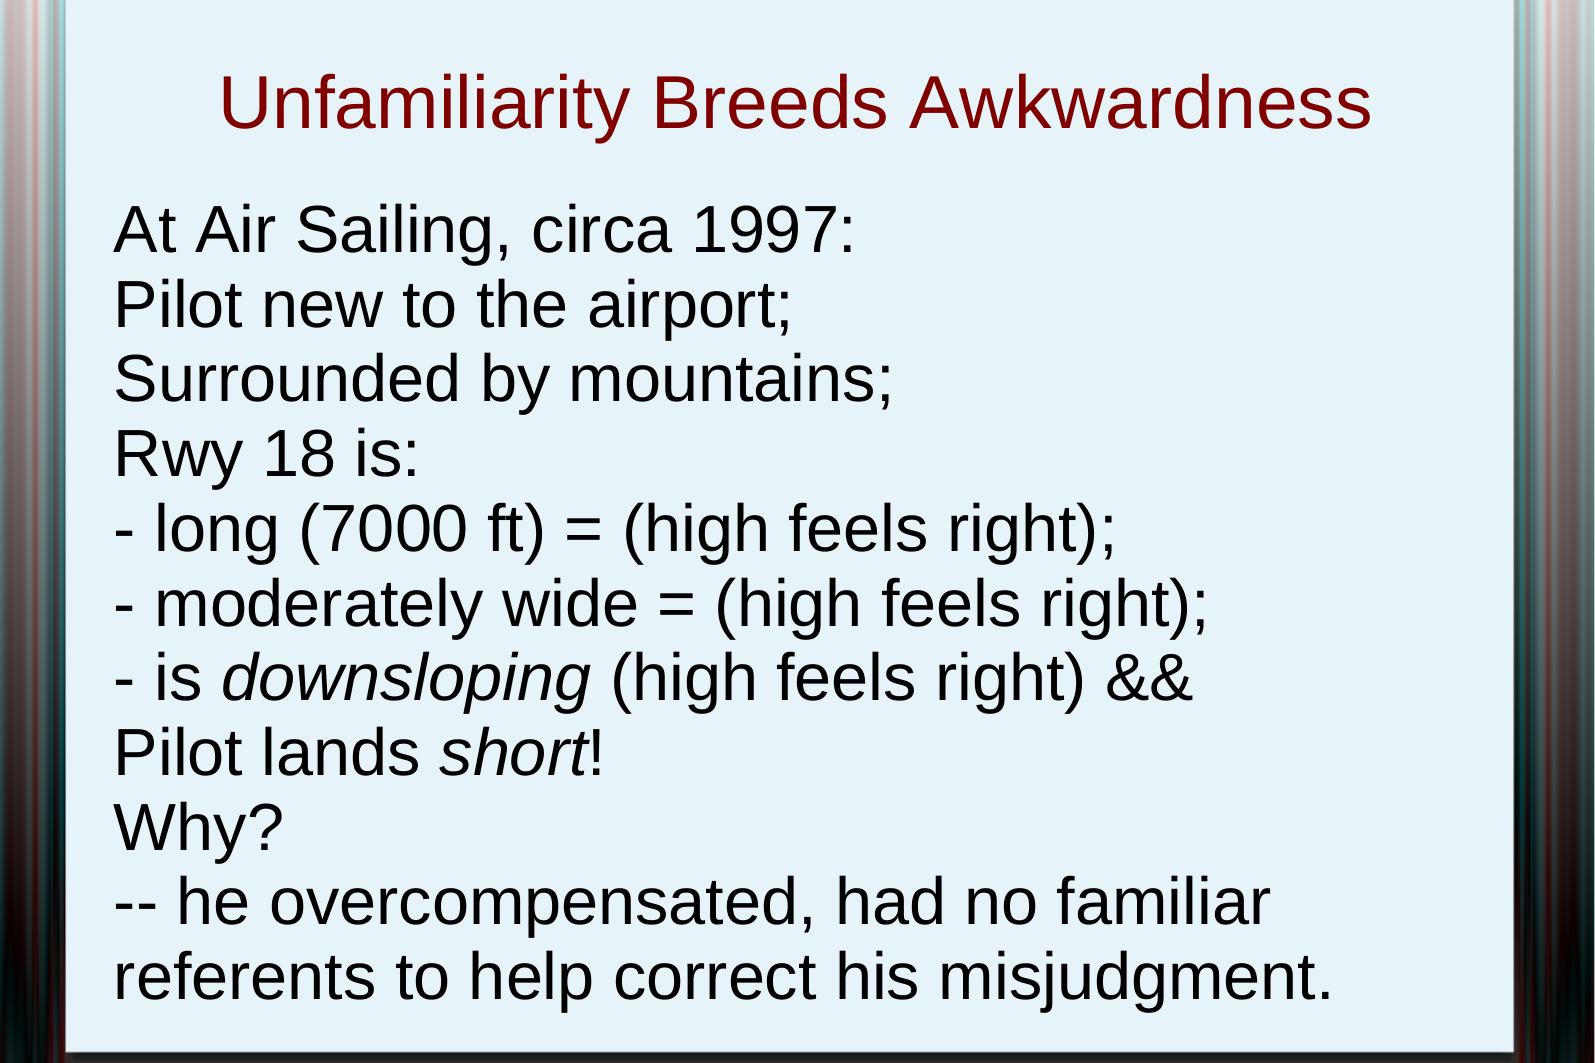

# Unfamiliarity Breeds Awkwardness
At Air Sailing, circa 1997:
Pilot new to the airport;
Surrounded by mountains;
Rwy 18 is:
- long (7000 ft) = (high feels right);
- moderately wide = (high feels right);
- is downsloping (high feels right) &&
Pilot lands short!
Why?
-- he overcompensated, had no familiar referents to help correct his misjudgment.